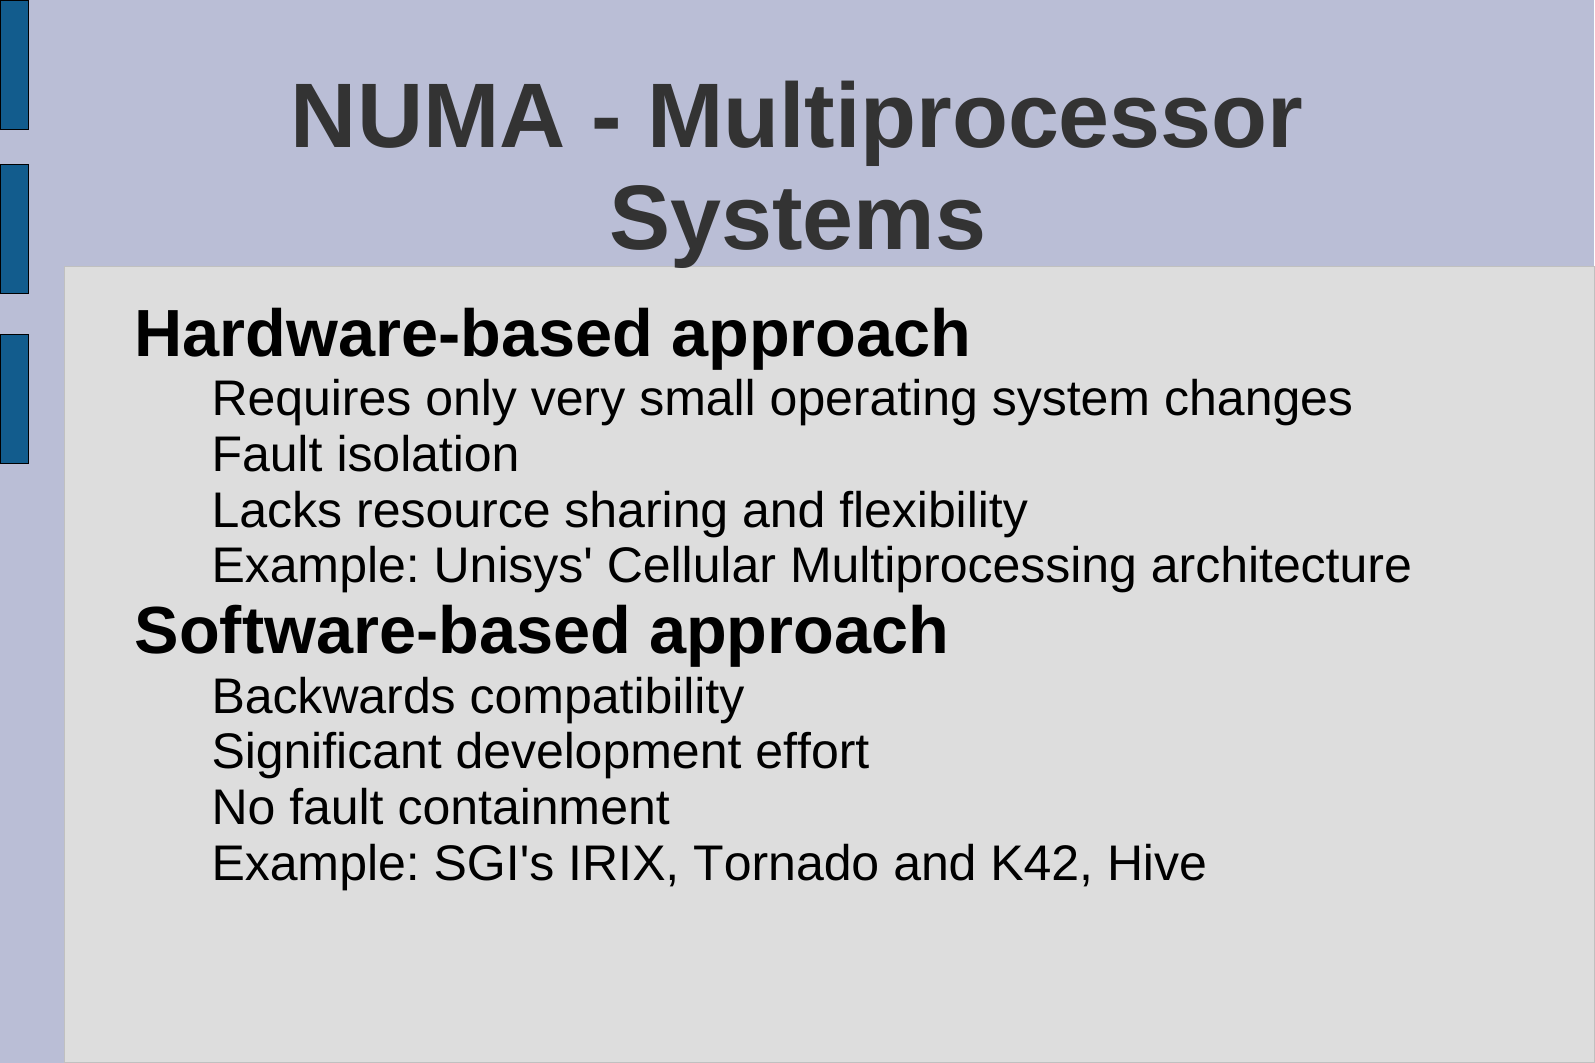

# NUMA - Multiprocessor Systems
Hardware-based approach
Requires only very small operating system changes
Fault isolation
Lacks resource sharing and flexibility
Example: Unisys' Cellular Multiprocessing architecture
Software-based approach
Backwards compatibility
Significant development effort
No fault containment
Example: SGI's IRIX, Tornado and K42, Hive